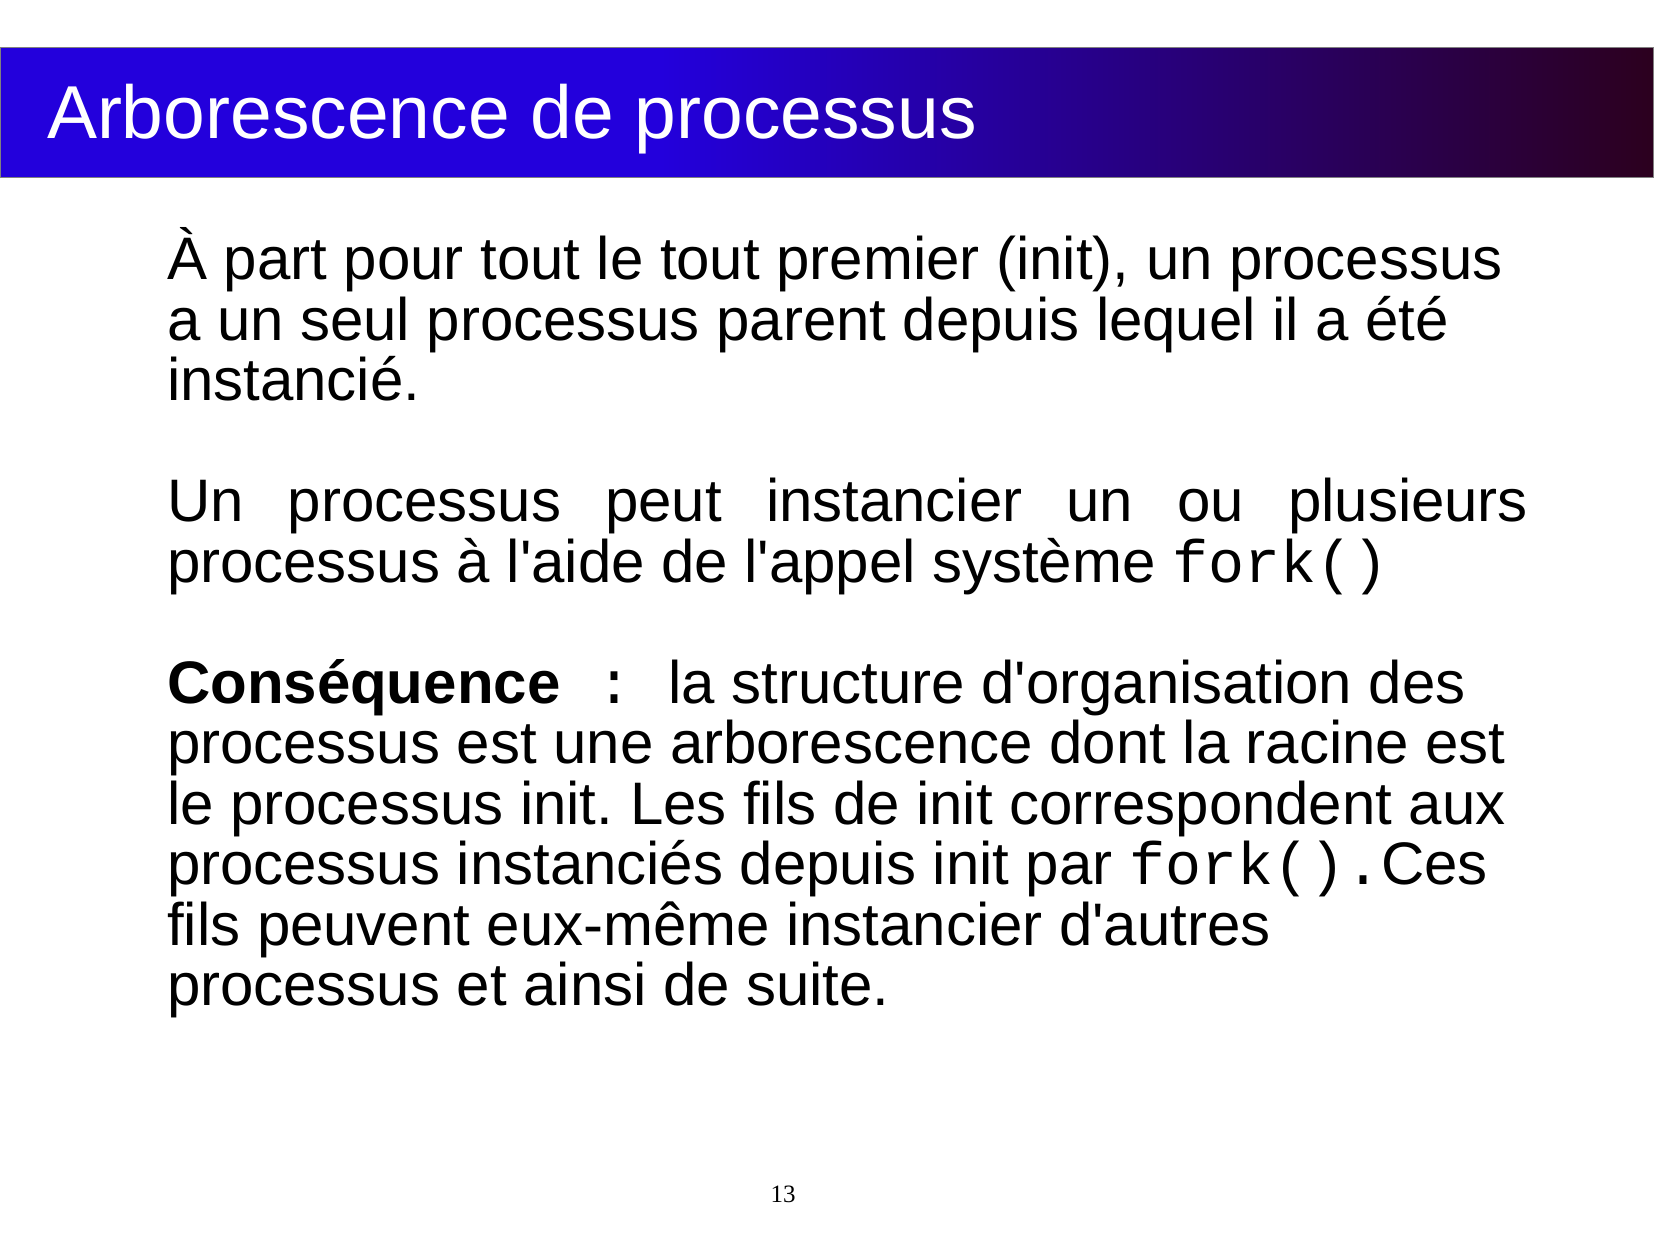

# Arborescence de processus
À part pour tout le tout premier (init), un processus a un seul processus parent depuis lequel il a été instancié.
Un processus peut instancier un ou plusieurs processus à l'aide de l'appel système fork()
Conséquence : la structure d'organisation des
processus est une arborescence dont la racine est le processus init. Les fils de init correspondent aux
processus instanciés depuis init par fork().Ces
fils peuvent eux-même instancier d'autres processus et ainsi de suite.